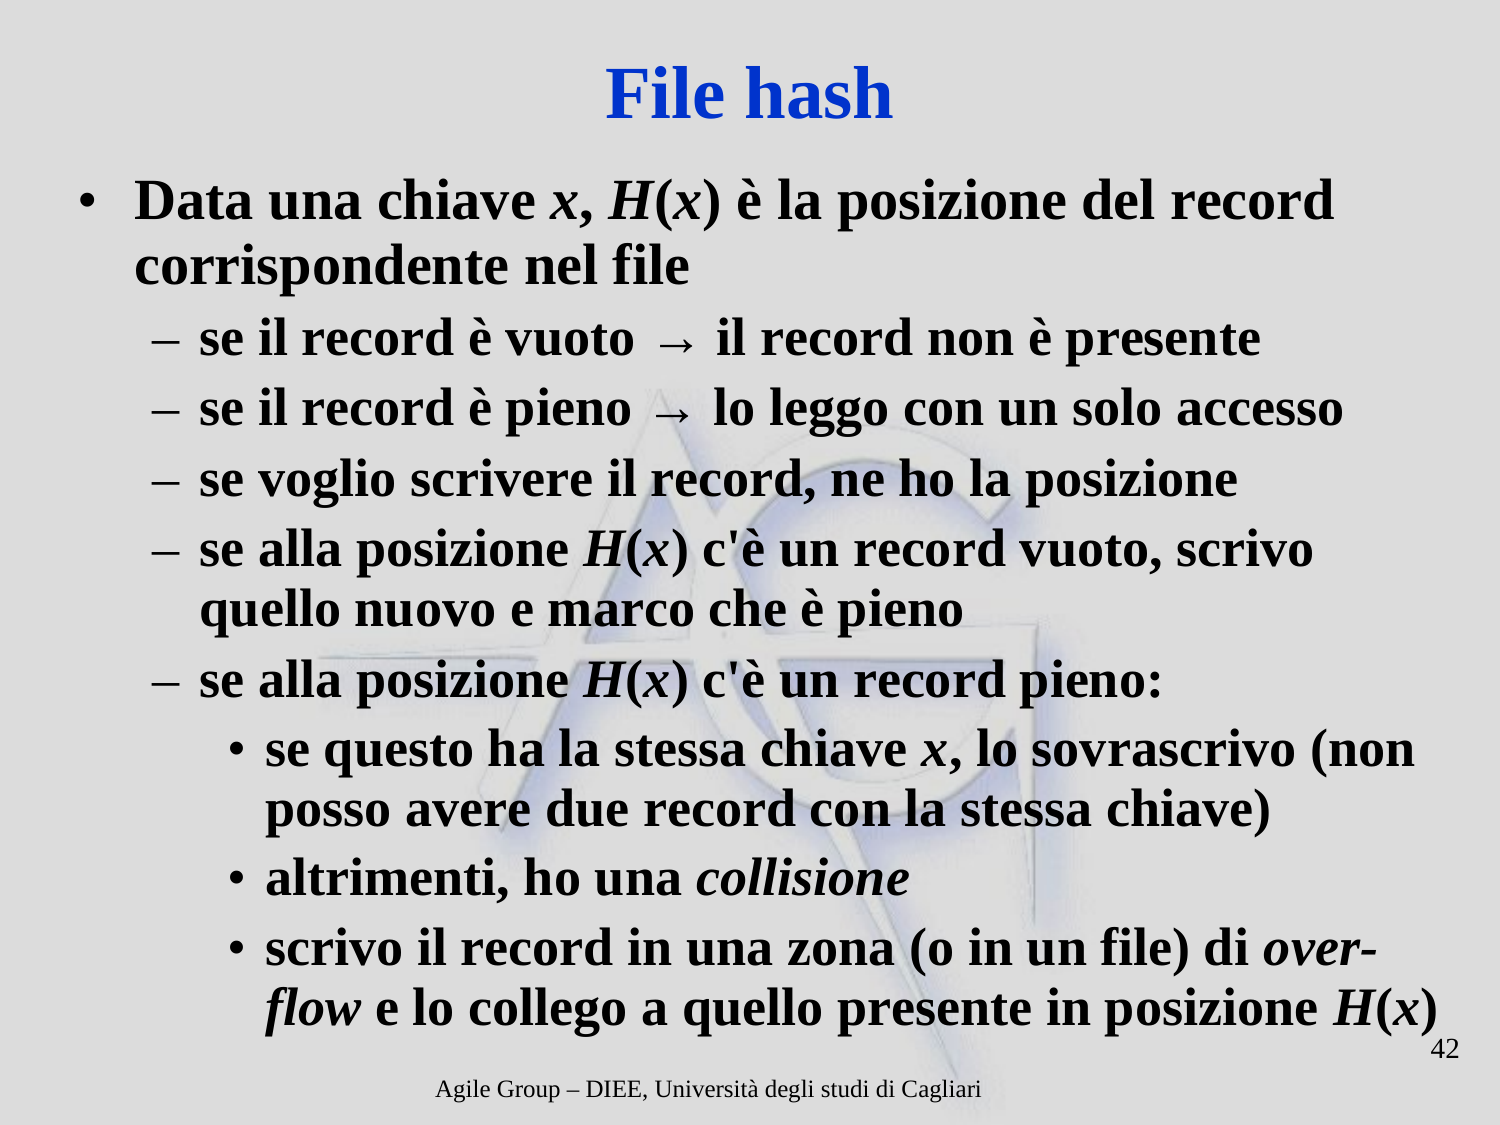

# File hash
Data una chiave x, H(x) è la posizione del record corrispondente nel file
se il record è vuoto → il record non è presente
se il record è pieno → lo leggo con un solo accesso
se voglio scrivere il record, ne ho la posizione
se alla posizione H(x) c'è un record vuoto, scrivo quello nuovo e marco che è pieno
se alla posizione H(x) c'è un record pieno:
se questo ha la stessa chiave x, lo sovrascrivo (non posso avere due record con la stessa chiave)
altrimenti, ho una collisione
scrivo il record in una zona (o in un file) di over-flow e lo collego a quello presente in posizione H(x)
42